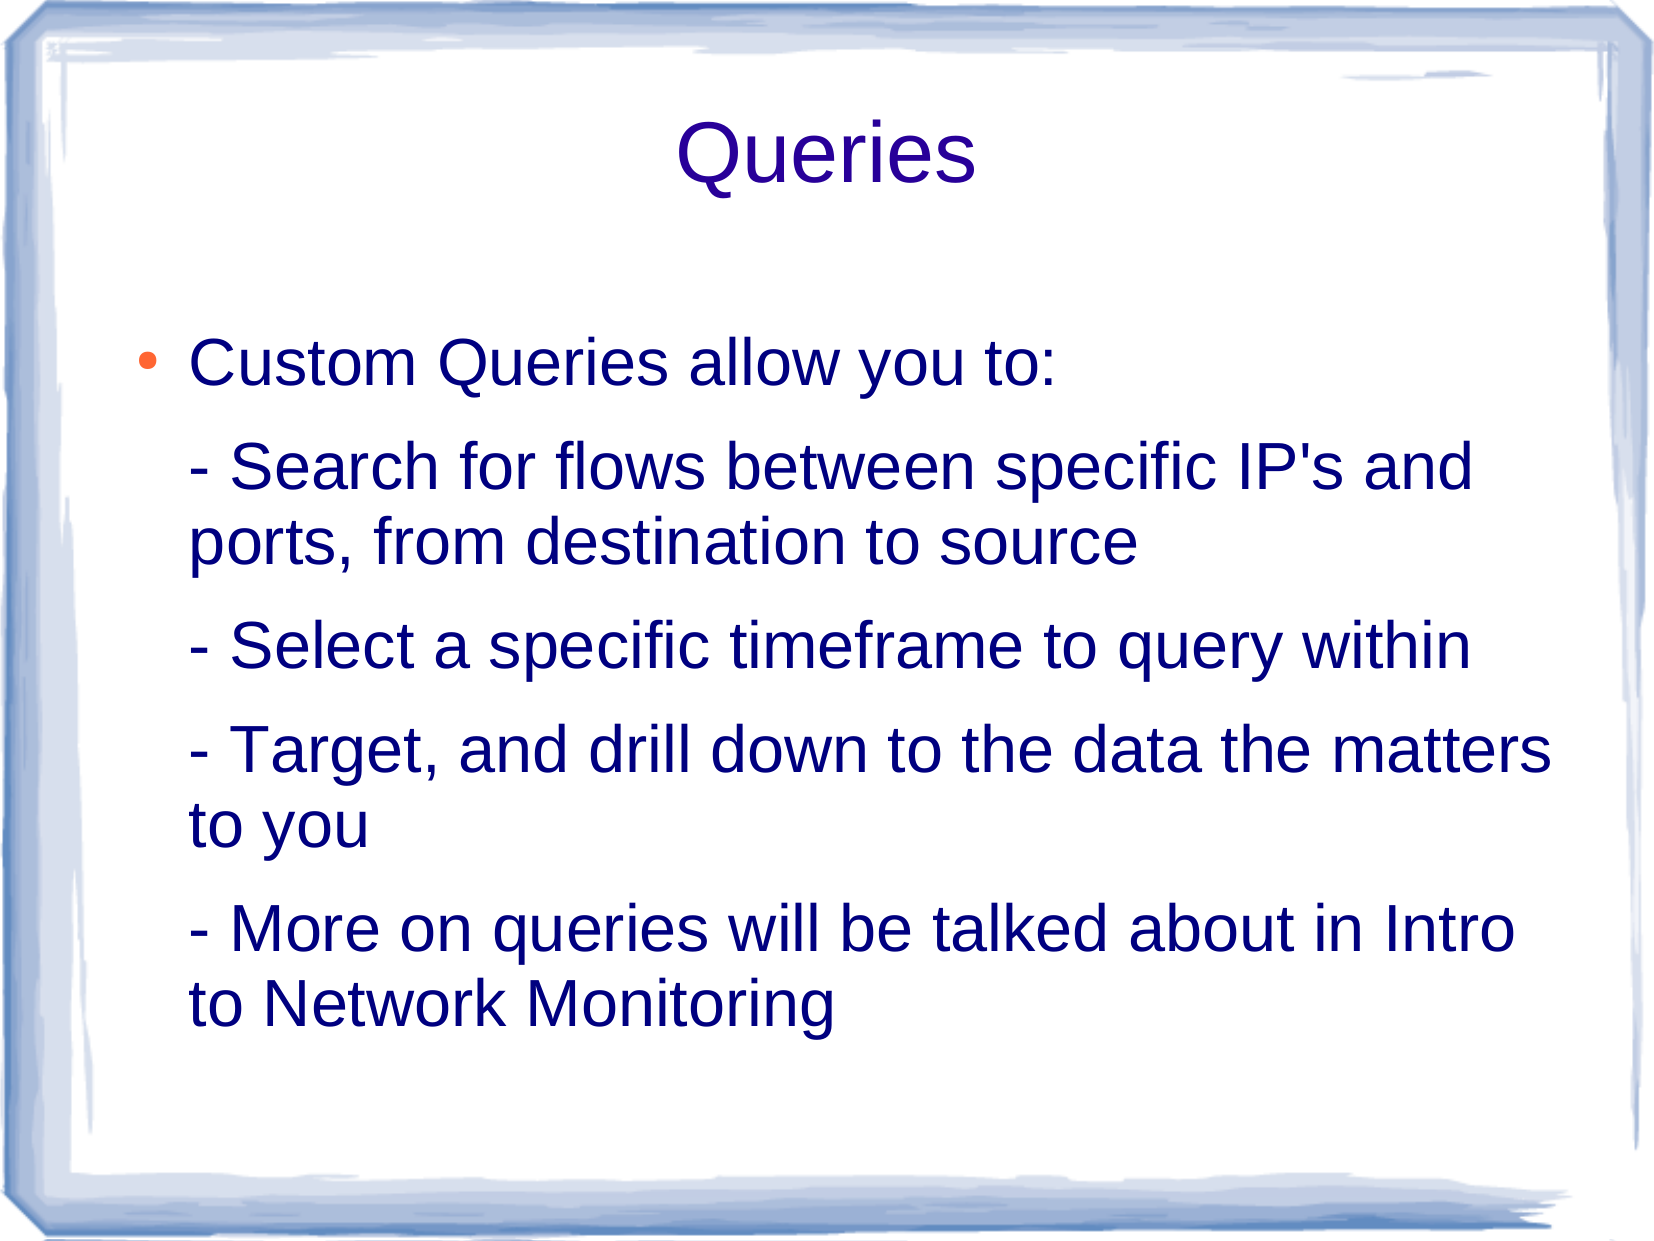

# Queries
Custom Queries allow you to:
- Search for flows between specific IP's and ports, from destination to source
- Select a specific timeframe to query within
- Target, and drill down to the data the matters to you
- More on queries will be talked about in Intro to Network Monitoring